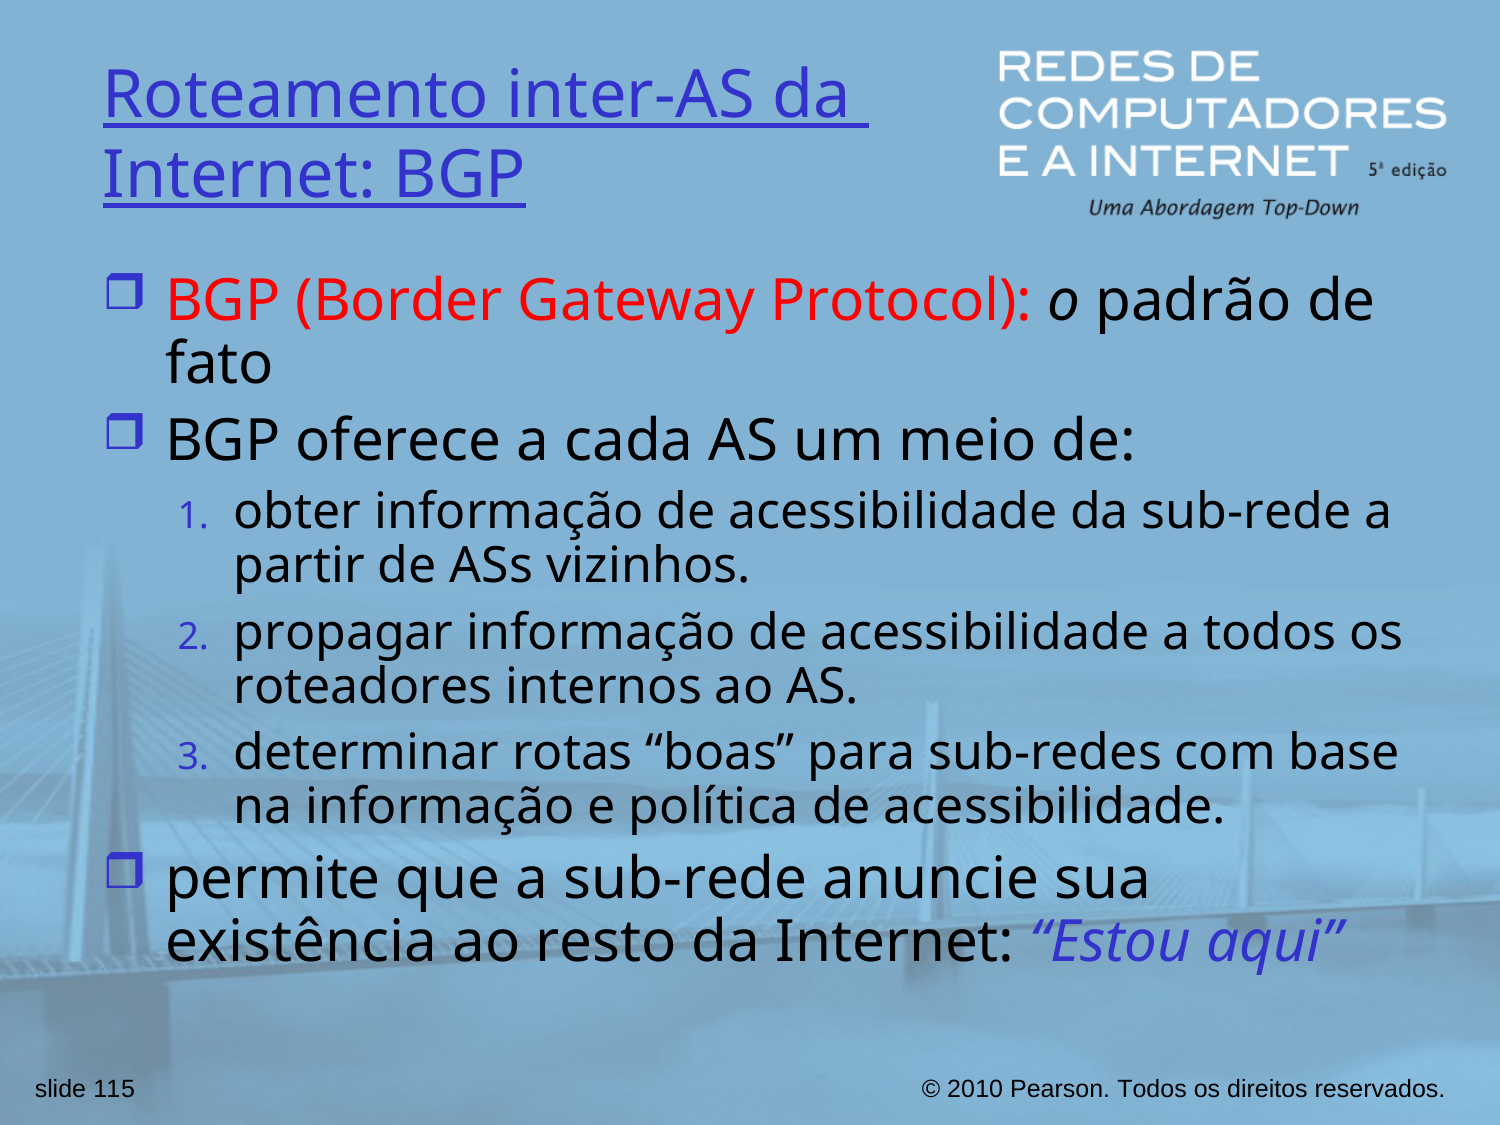

# Roteamento inter-AS da Internet: BGP
BGP (Border Gateway Protocol): o padrão de fato
BGP oferece a cada AS um meio de:
obter informação de acessibilidade da sub-rede a partir de ASs vizinhos.
propagar informação de acessibilidade a todos os roteadores internos ao AS.
determinar rotas “boas” para sub-redes com base na informação e política de acessibilidade.
permite que a sub-rede anuncie sua existência ao resto da Internet: “Estou aqui”